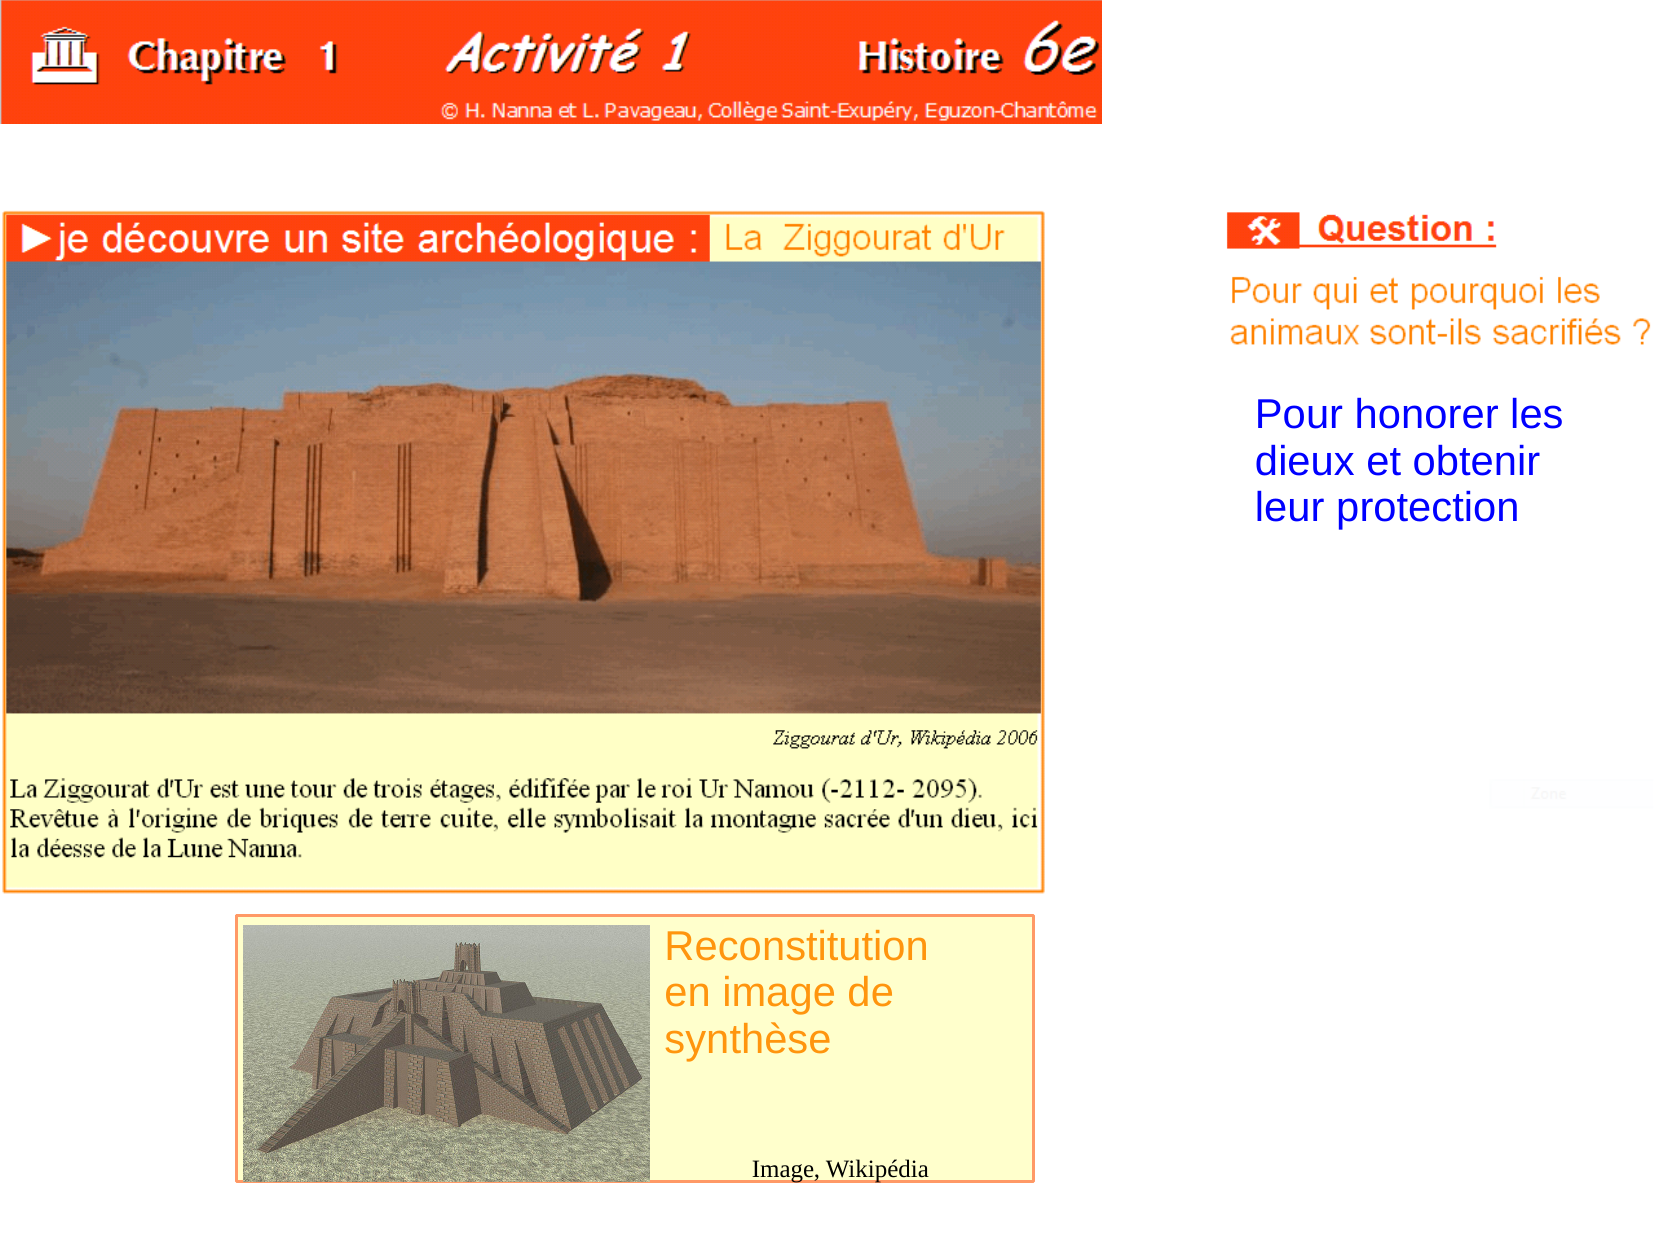

Pour honorer les dieux et obtenir leur protection
Reconstitution
en image de synthèse
Image, Wikipédia